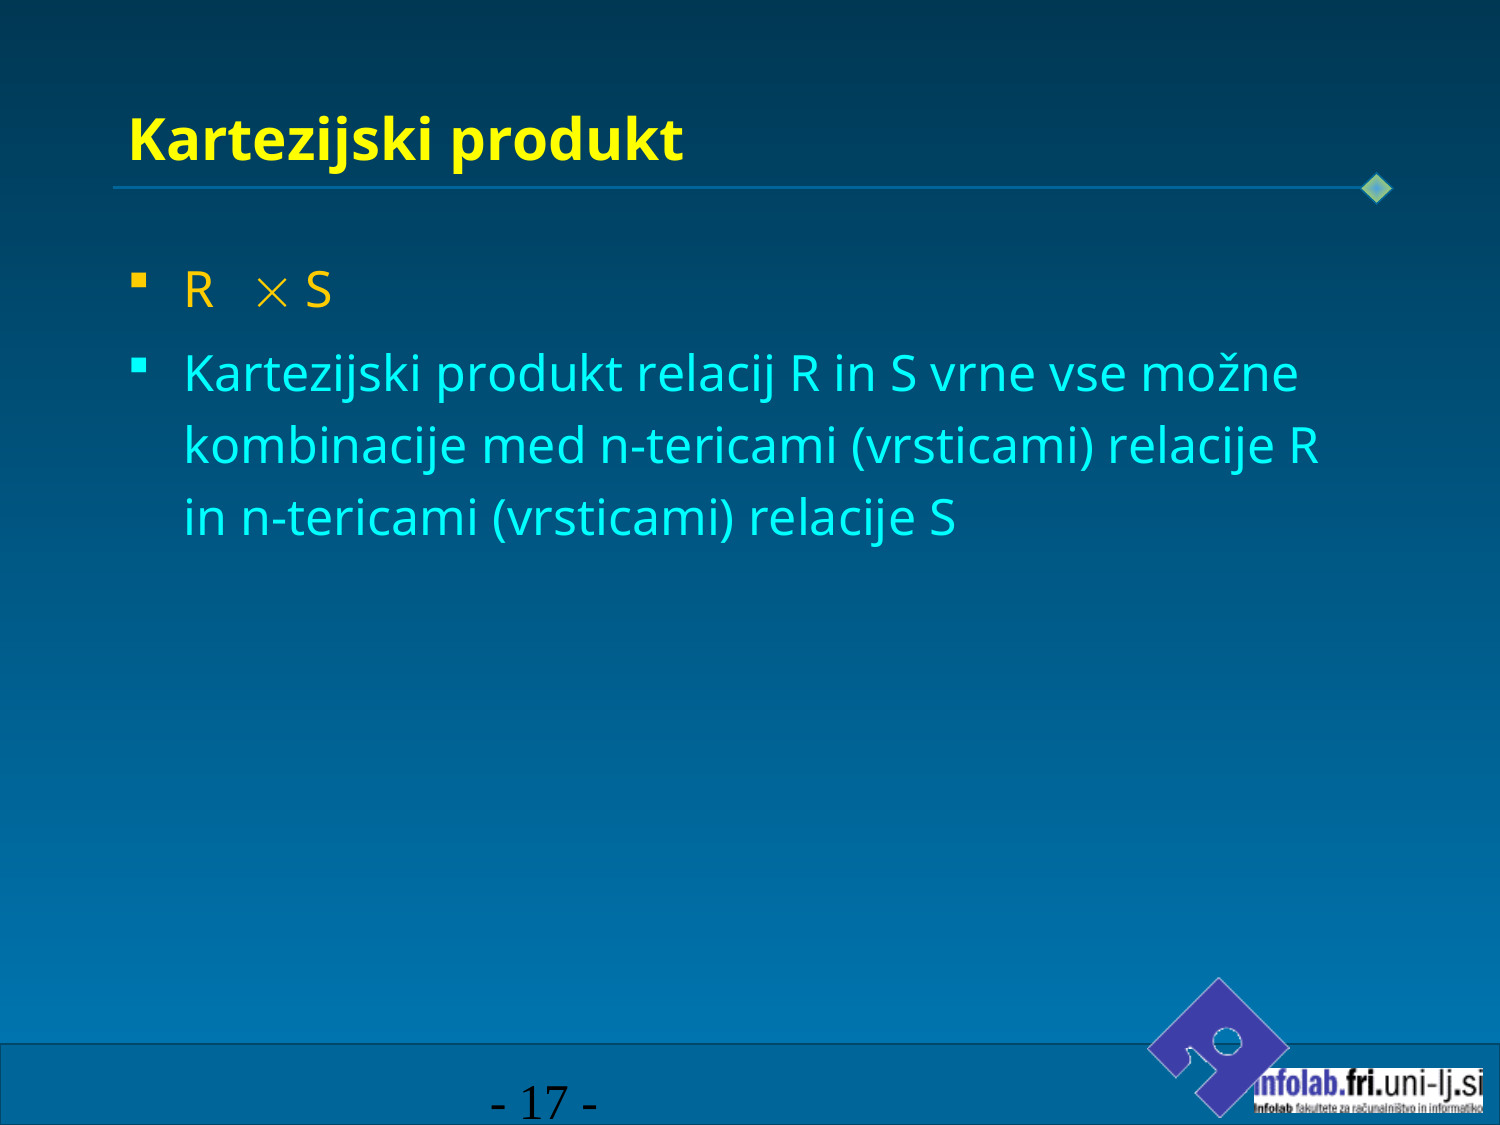

# Kartezijski produkt
R  S
Kartezijski produkt relacij R in S vrne vse možne kombinacije med n-tericami (vrsticami) relacije R in n-tericami (vrsticami) relacije S